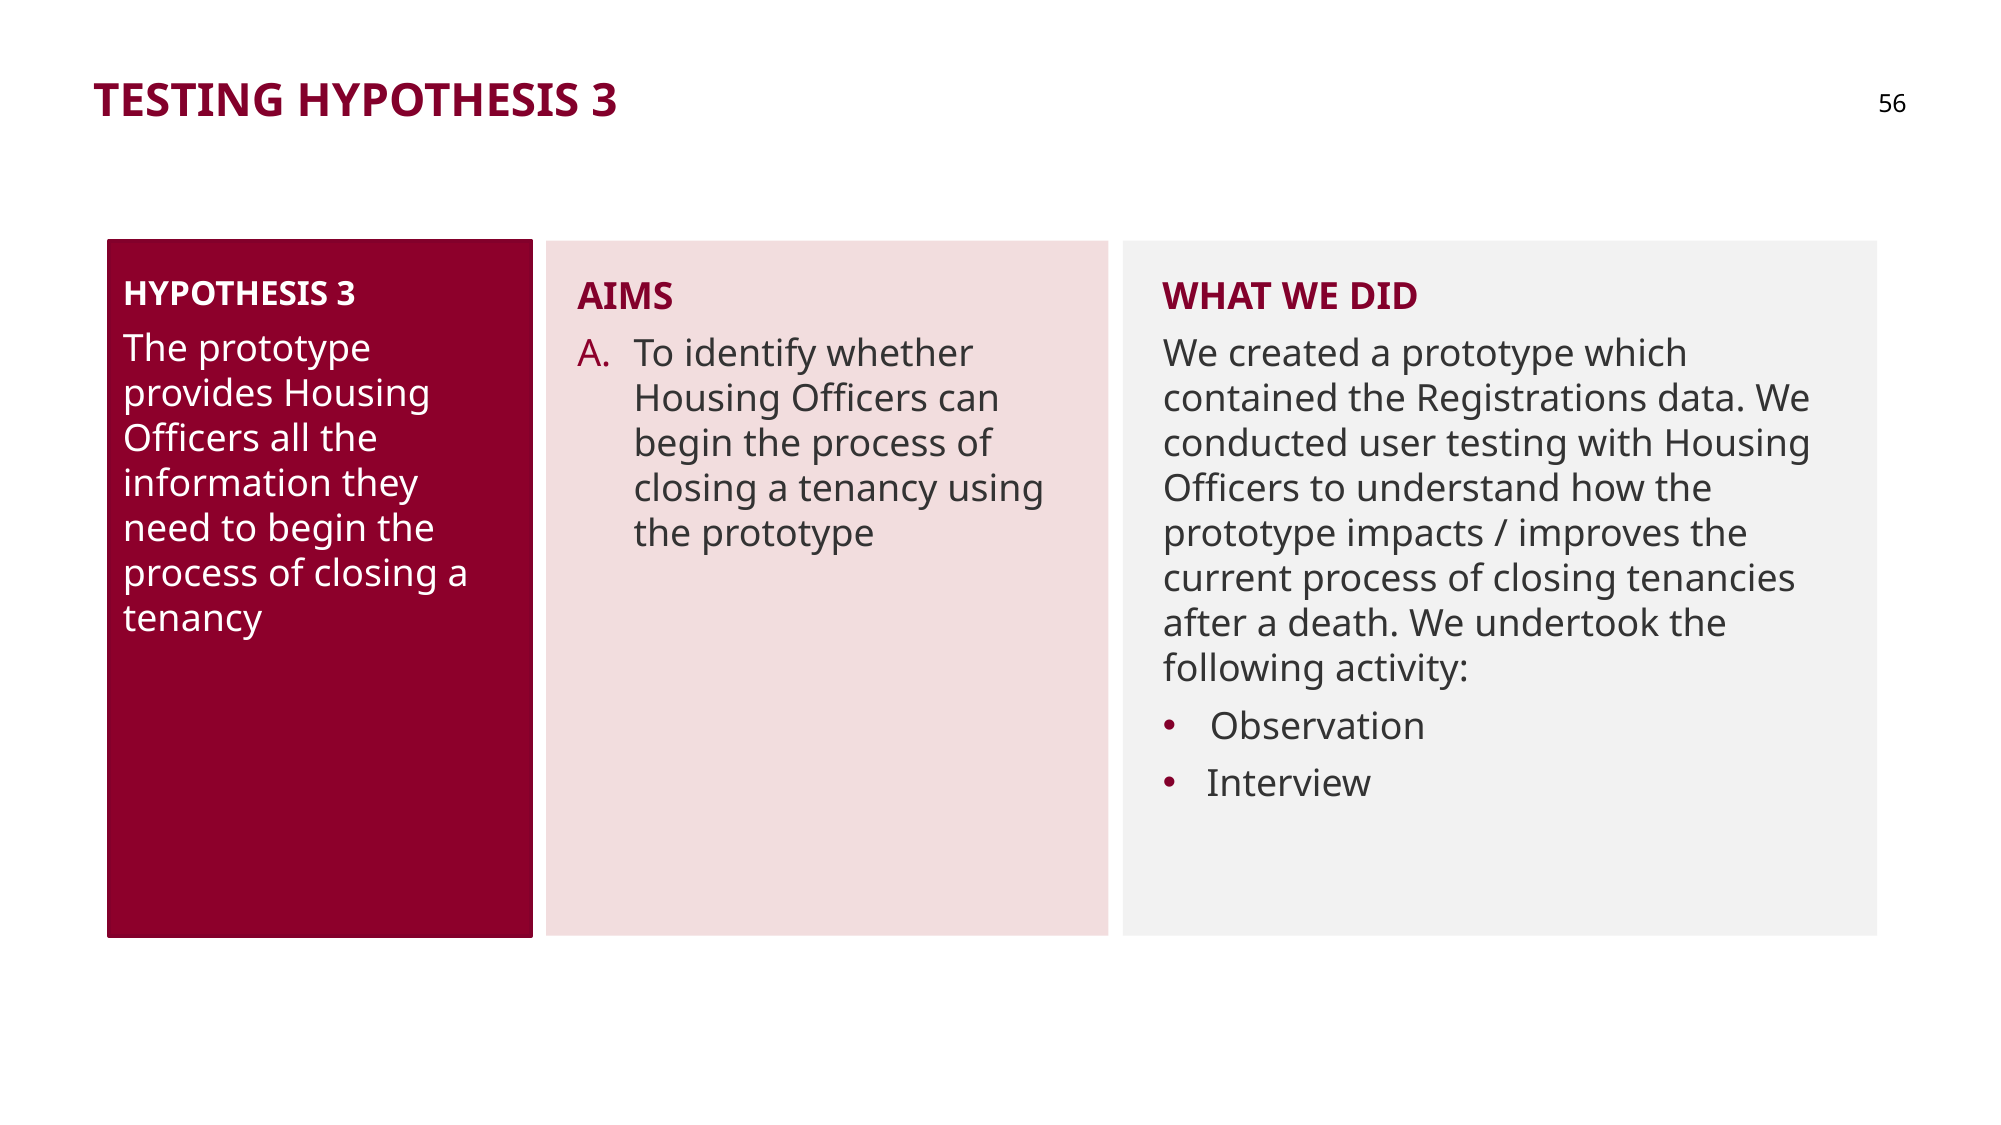

# TESTING HYPOTHESIS 3
HYPOTHESIS 3
The prototype provides Housing Officers all the information they need to begin the process of closing a tenancy
AIMS
To identify whether Housing Officers can begin the process of closing a tenancy using the prototype
WHAT WE DID
We created a prototype which contained the Registrations data. We conducted user testing with Housing Officers to understand how the prototype impacts / improves the current process of closing tenancies after a death. We undertook the following activity:
Observation
Interview